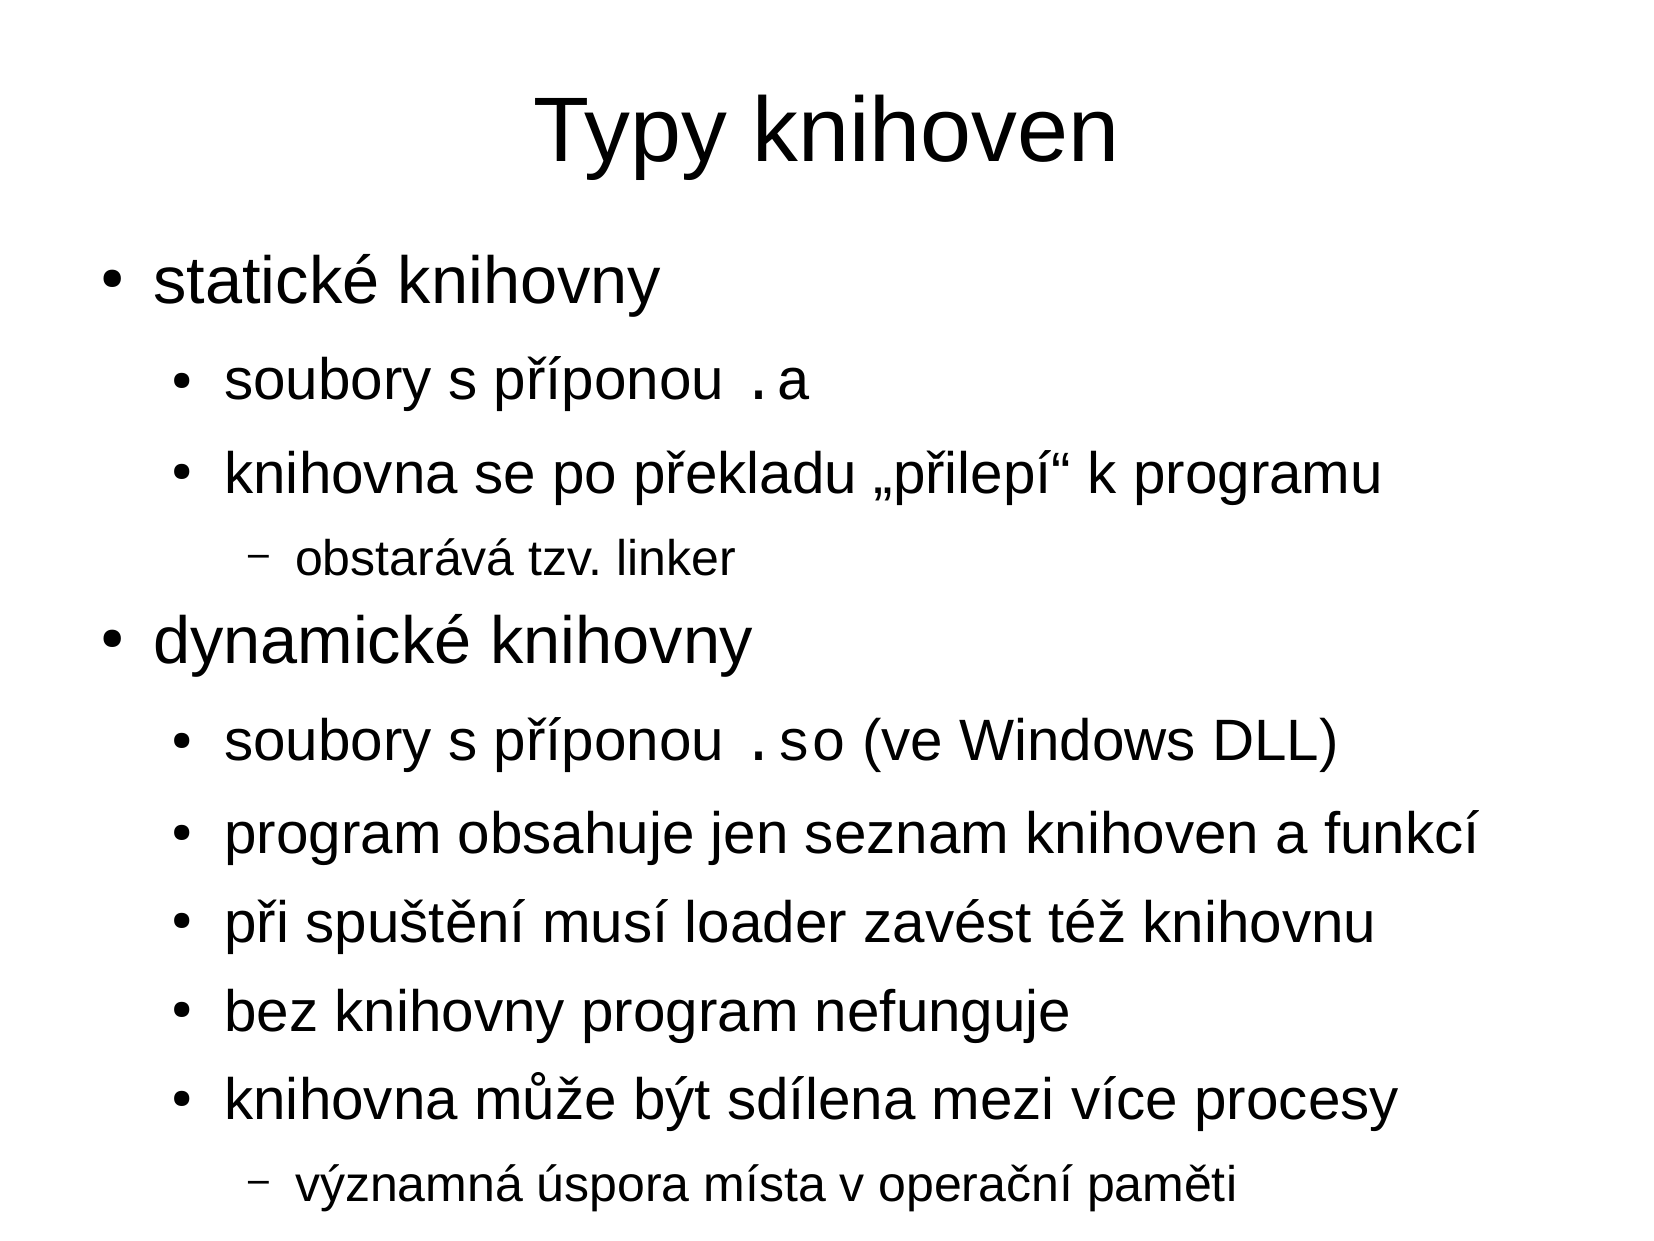

# Typy knihoven
statické knihovny
soubory s příponou .a
knihovna se po překladu „přilepí“ k programu
obstarává tzv. linker
dynamické knihovny
soubory s příponou .so (ve Windows DLL)
program obsahuje jen seznam knihoven a funkcí
při spuštění musí loader zavést též knihovnu
bez knihovny program nefunguje
knihovna může být sdílena mezi více procesy
významná úspora místa v operační paměti